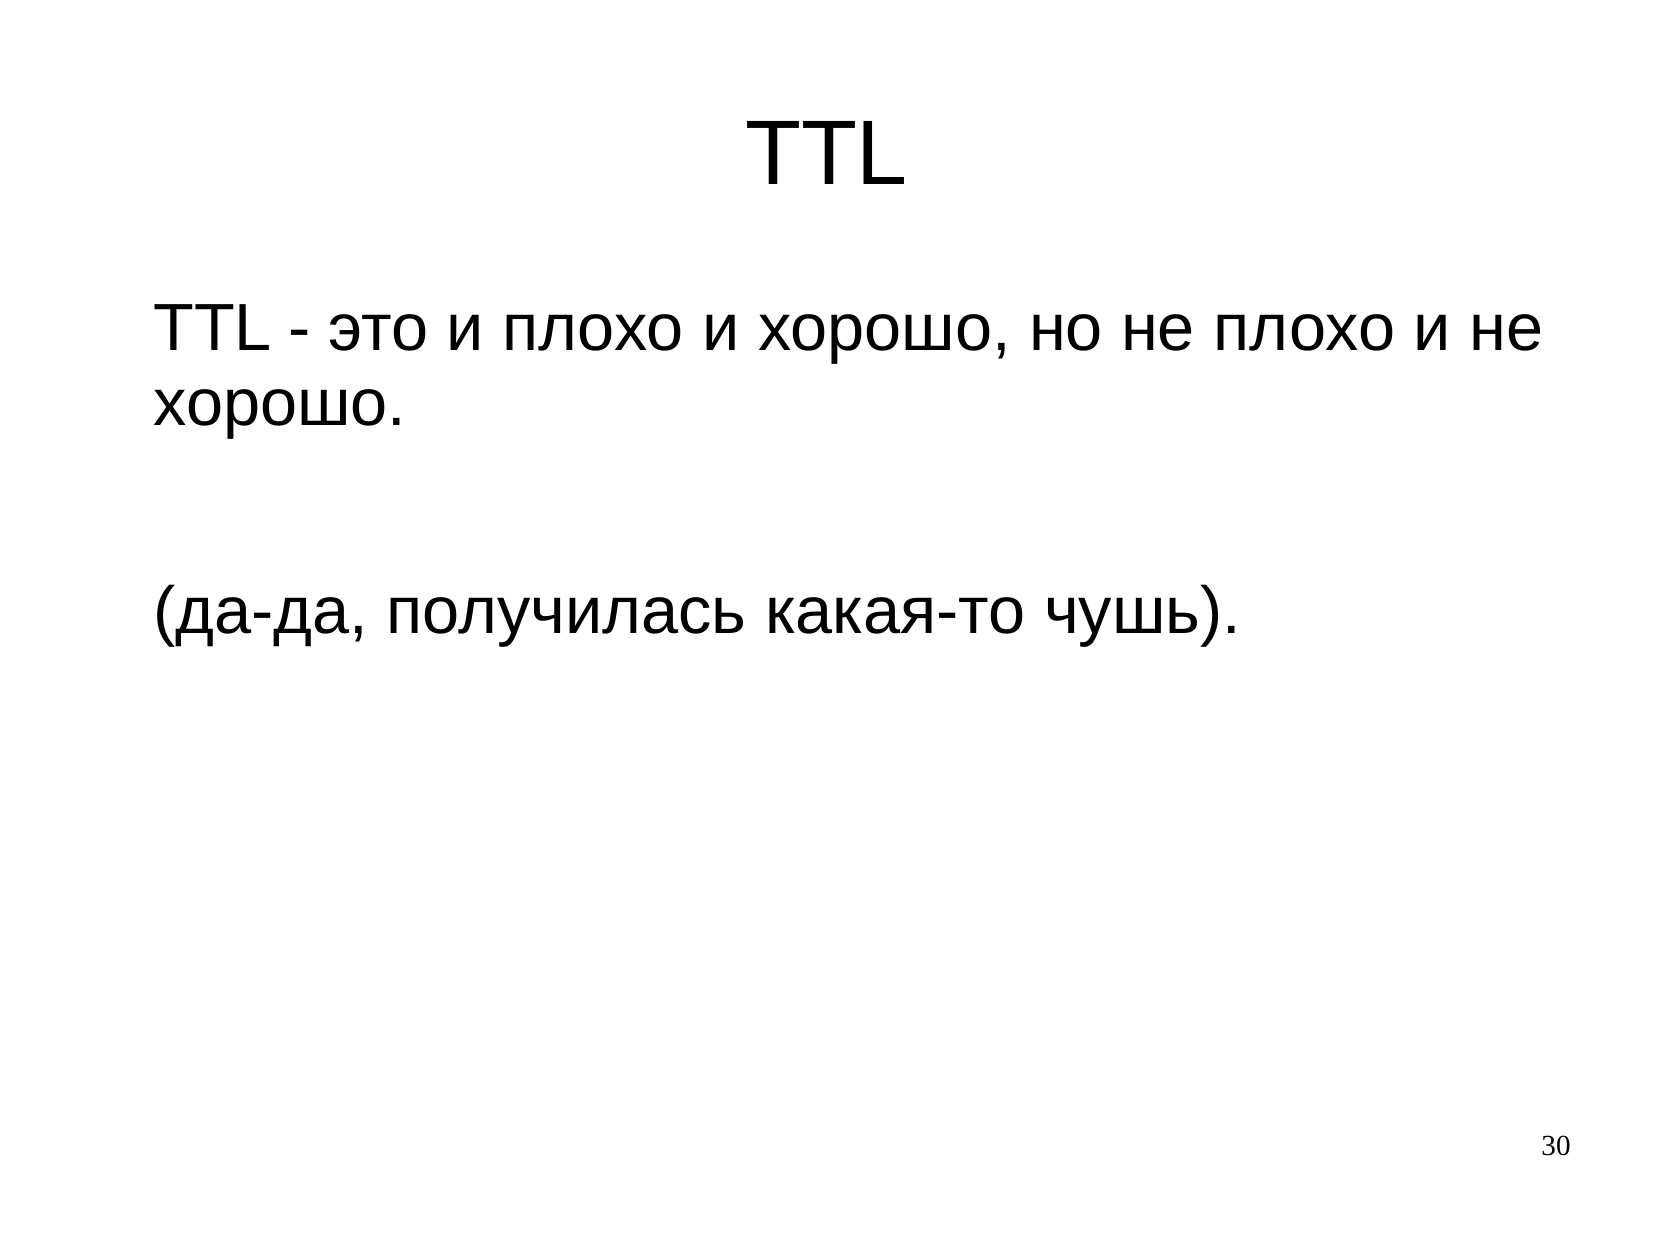

# TTL
TTL - это и плохо и хорошо, но не плохо и не хорошо.
(да-да, получилась какая-то чушь).
30